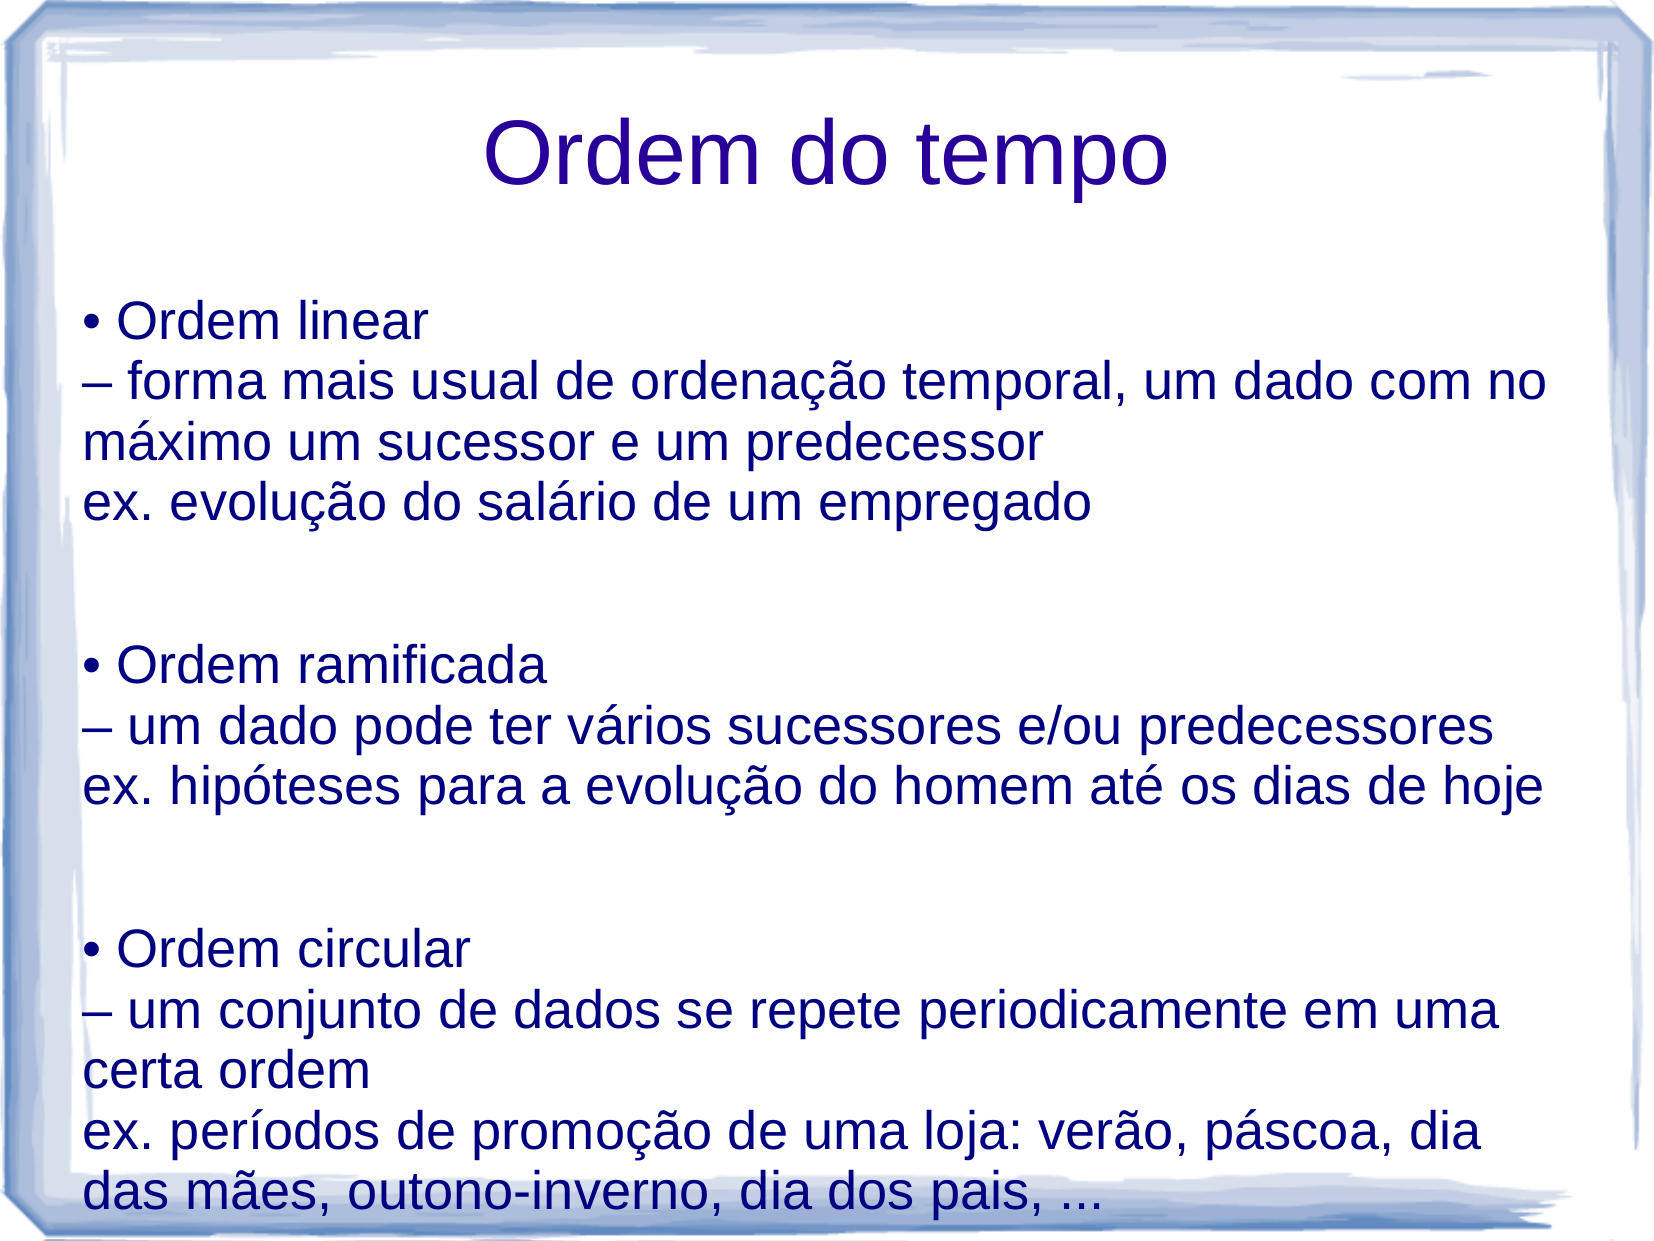

# Ordem do tempo
• Ordem linear
– forma mais usual de ordenação temporal, um dado com no máximo um sucessor e um predecessor
ex. evolução do salário de um empregado
• Ordem ramificada
– um dado pode ter vários sucessores e/ou predecessores
ex. hipóteses para a evolução do homem até os dias de hoje
• Ordem circular
– um conjunto de dados se repete periodicamente em uma certa ordem
ex. períodos de promoção de uma loja: verão, páscoa, dia das mães, outono-inverno, dia dos pais, ...